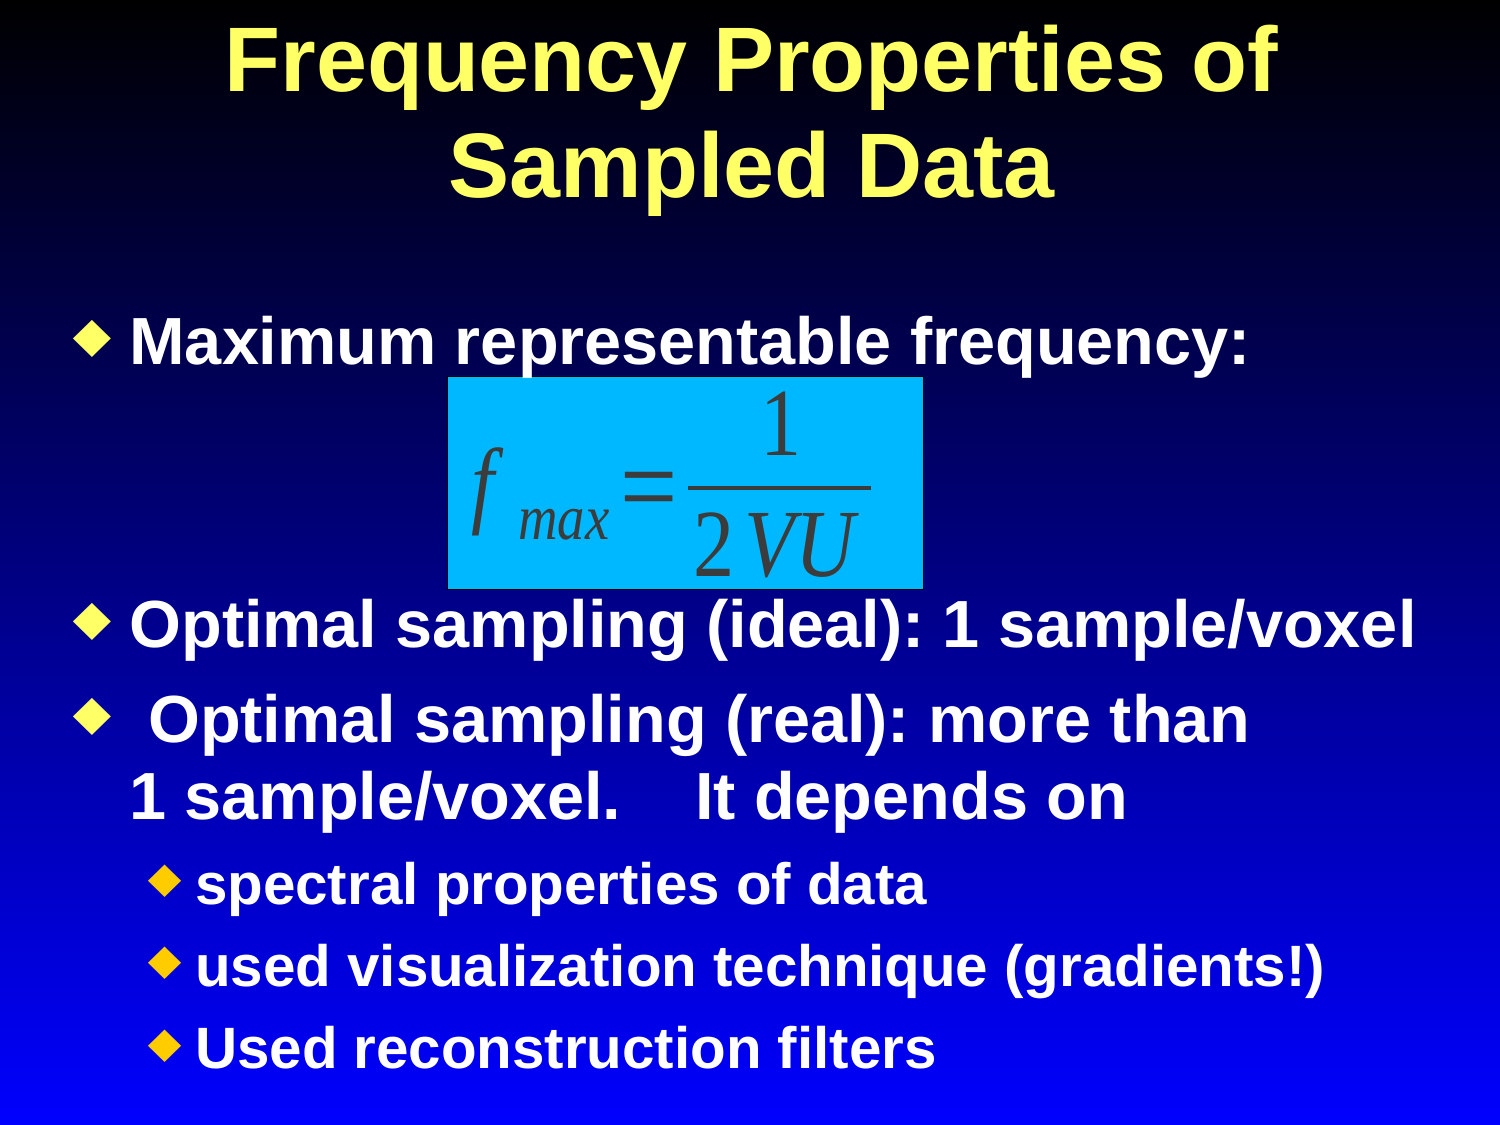

# Frequency Properties of Sampled Data
Maximum representable frequency:
Optimal sampling (ideal): 1 sample/voxel
 Optimal sampling (real): more than 1 sample/voxel. It depends on
spectral properties of data
used visualization technique (gradients!)
Used reconstruction filters